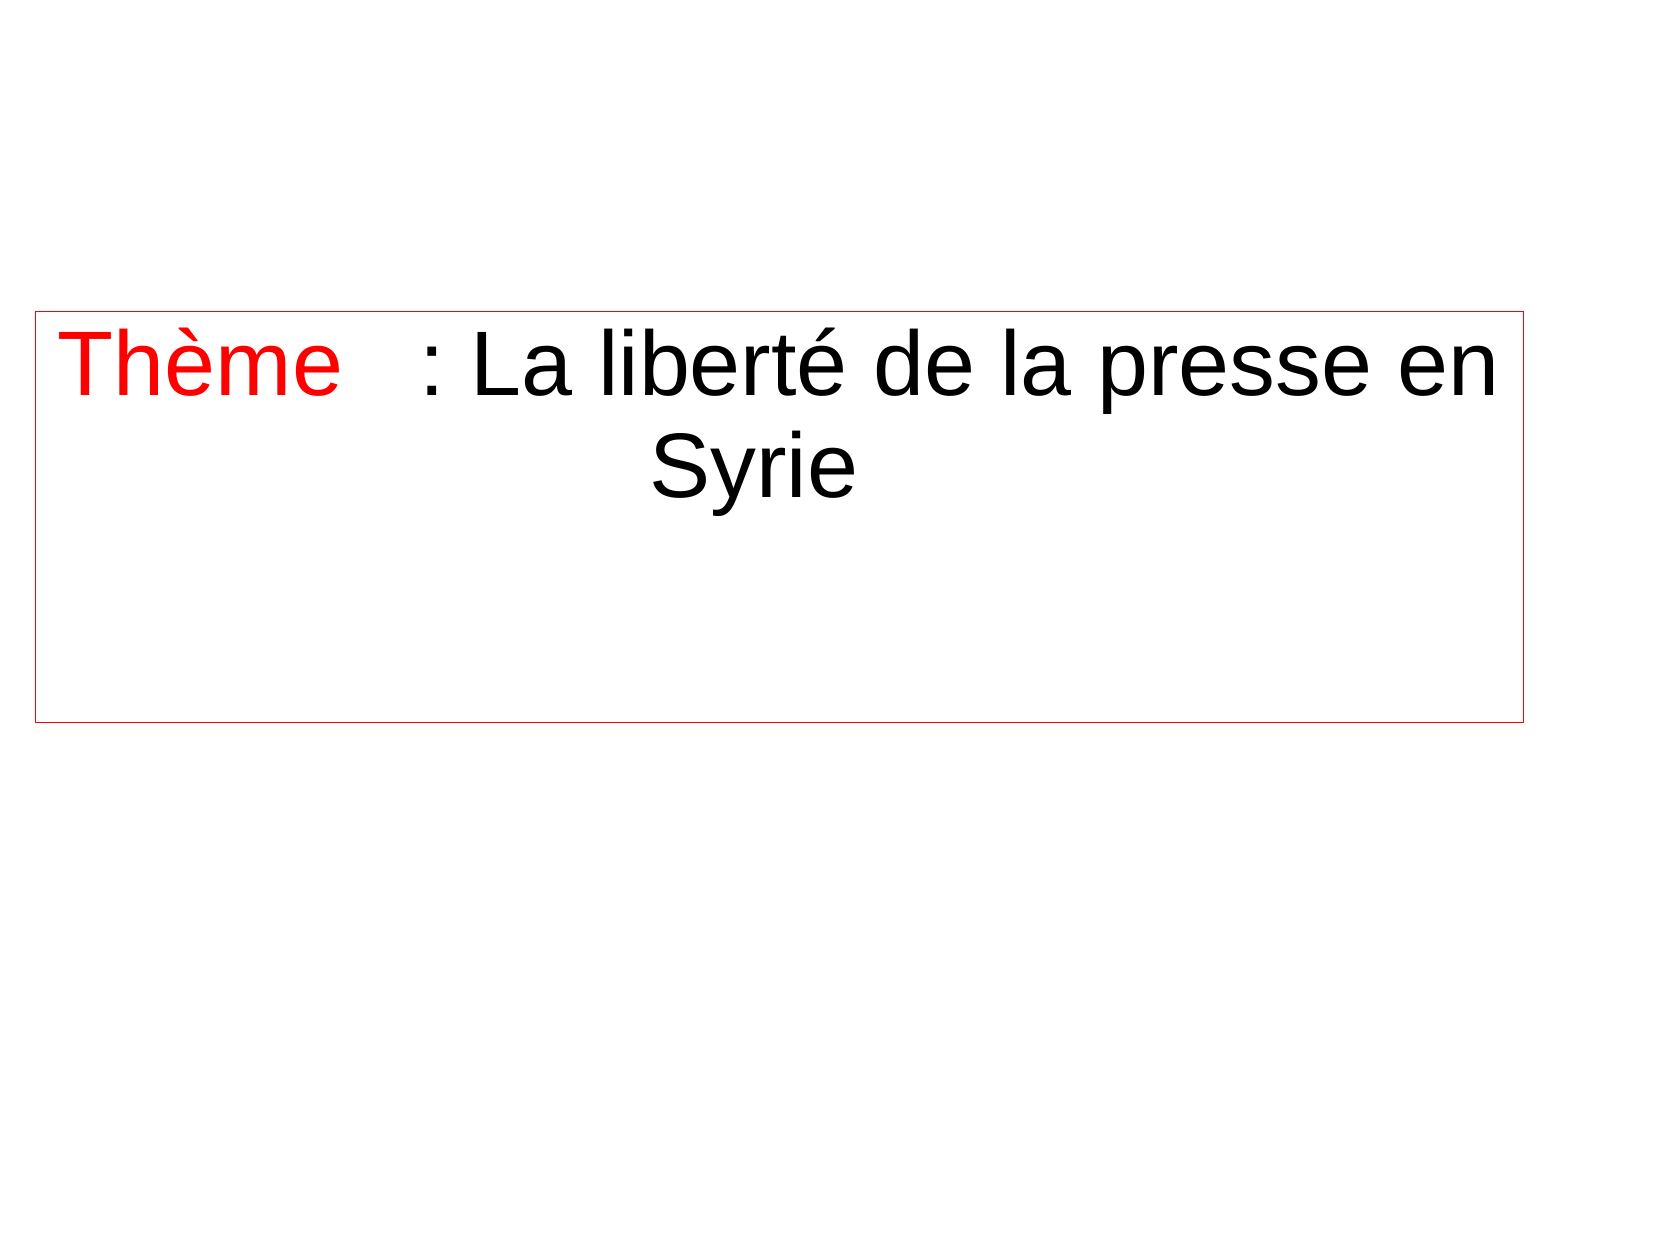

# Thème  : La liberté de la presse en Syrie